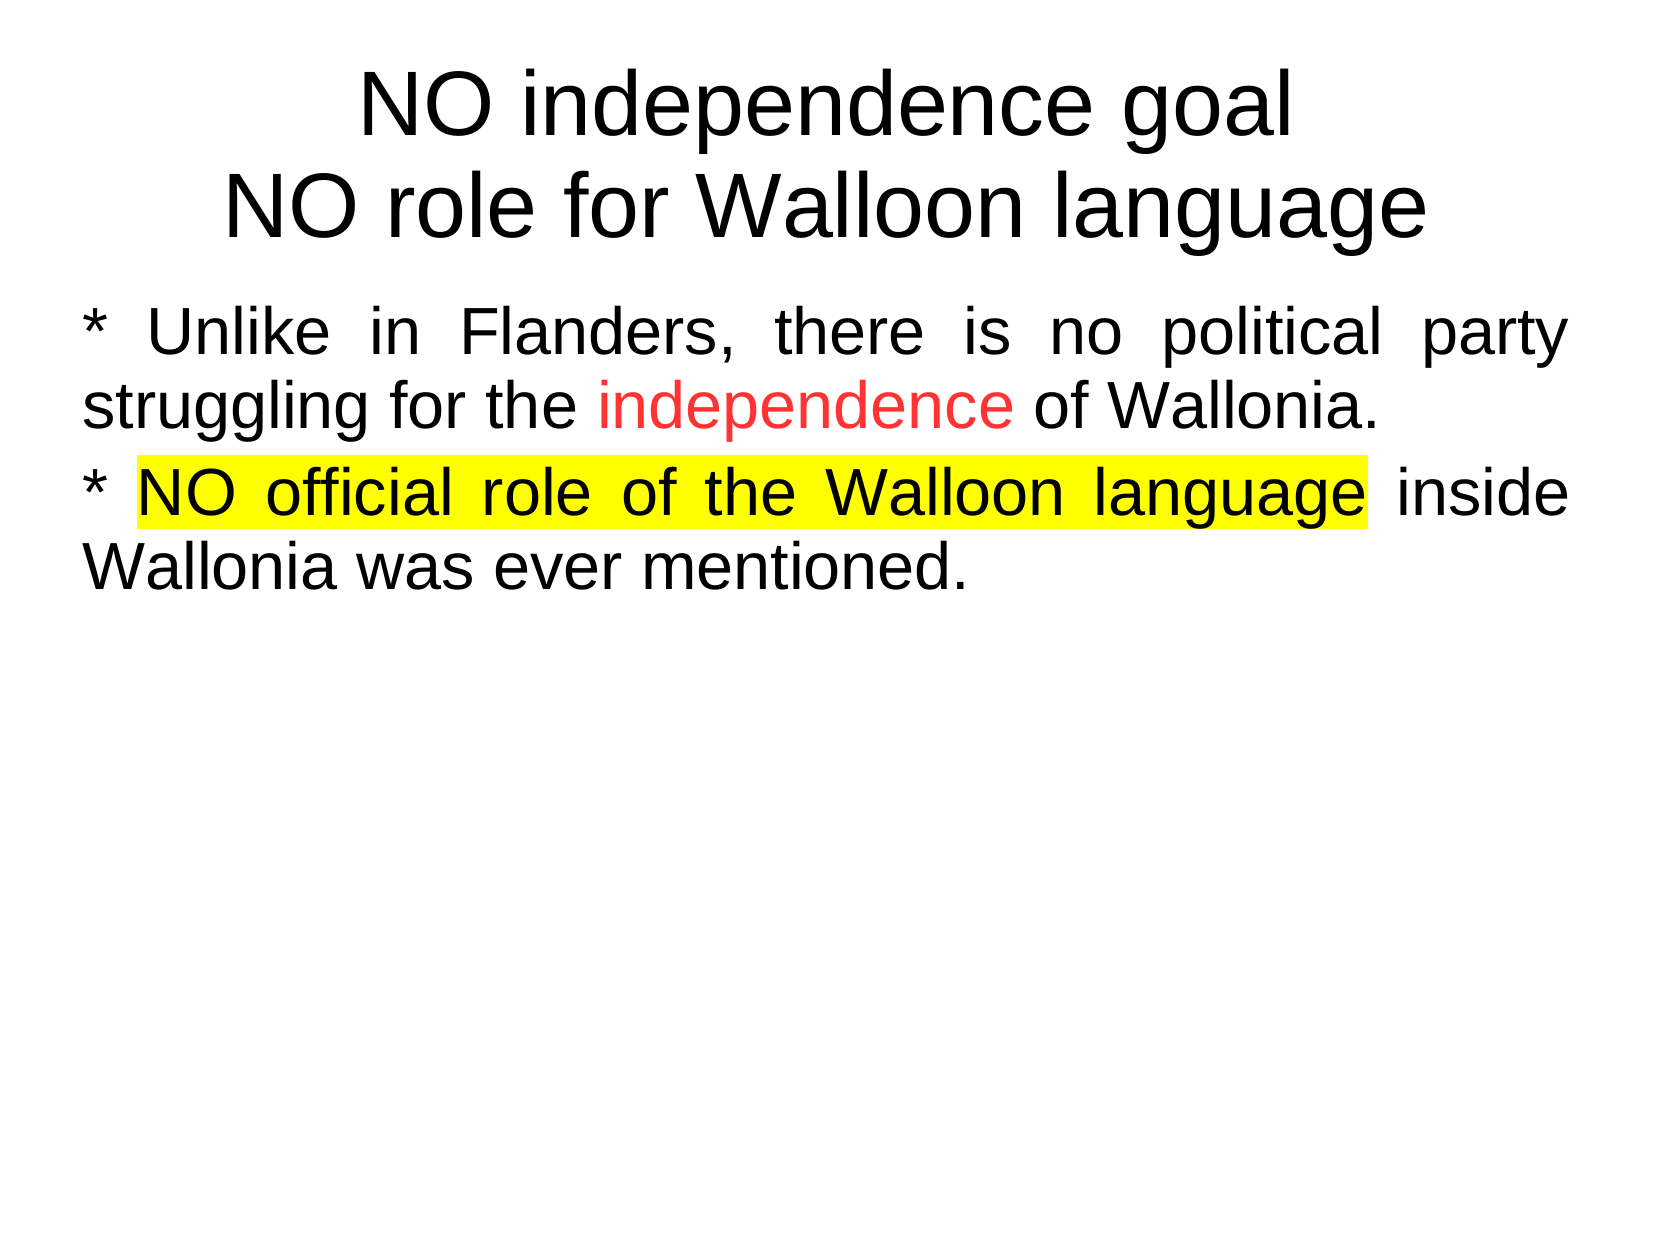

# NO independence goal NO role for Walloon language
* Unlike in Flanders, there is no political party struggling for the independence of Wallonia.
* NO official role of the Walloon language inside Wallonia was ever mentioned.